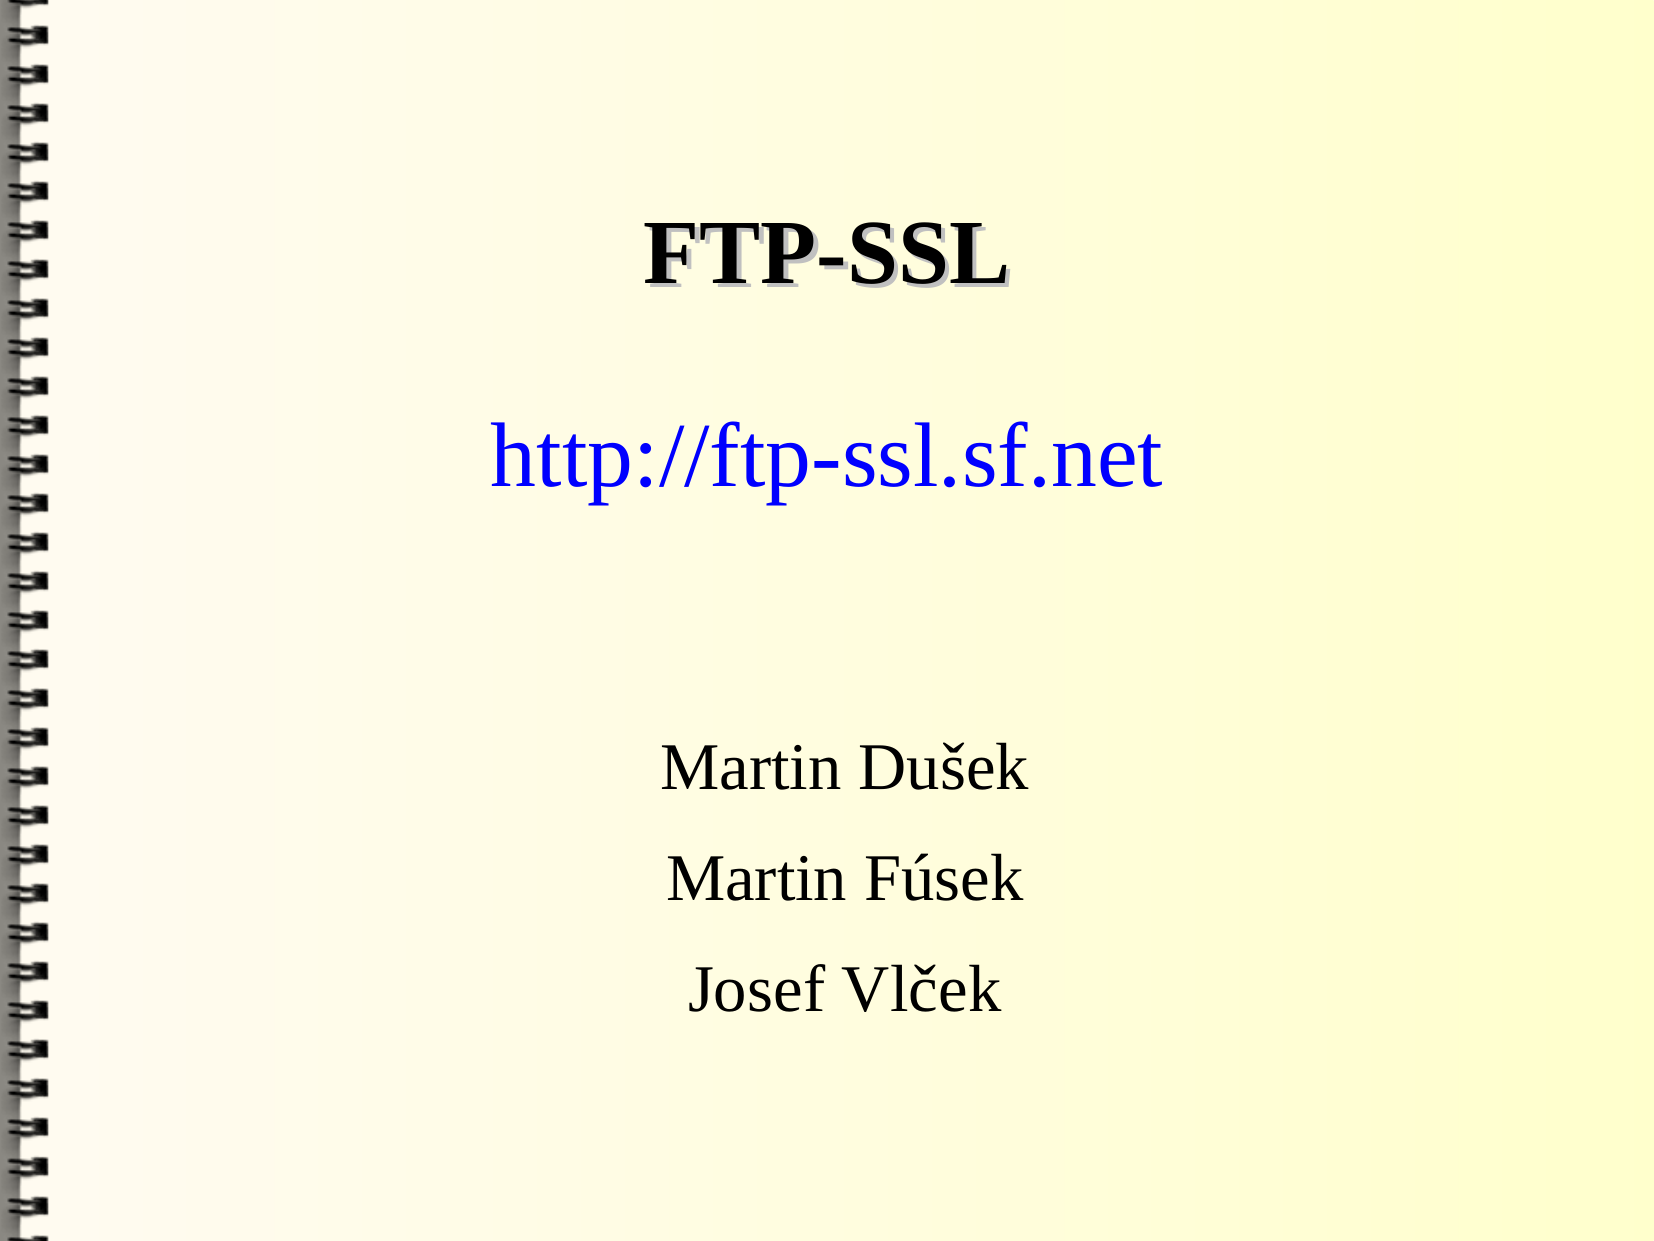

# FTP-SSL http://ftp-ssl.sf.net
Martin Dušek
Martin Fúsek
Josef Vlček